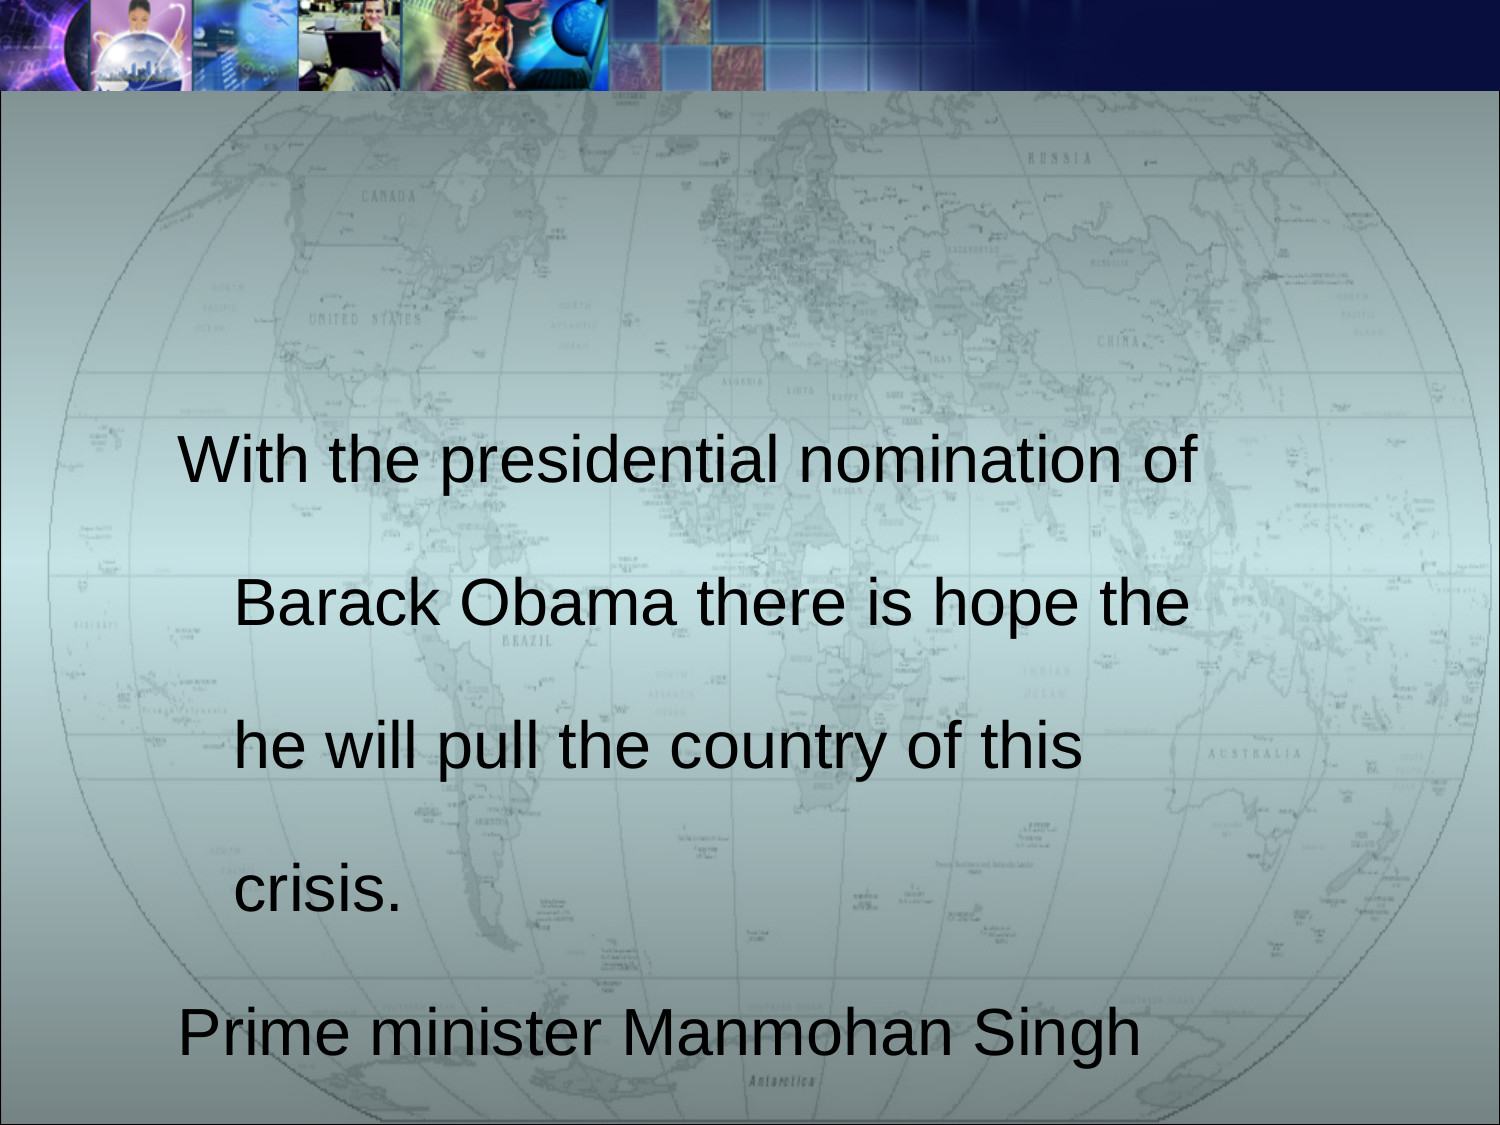

# CONCLUSION
With the presidential nomination of Barack Obama there is hope the he will pull the country of this crisis.
Prime minister Manmohan Singh expects to achieve a growth rate of about 7% in 2009,stressing that the fundamentals will be unaffected by the recession.